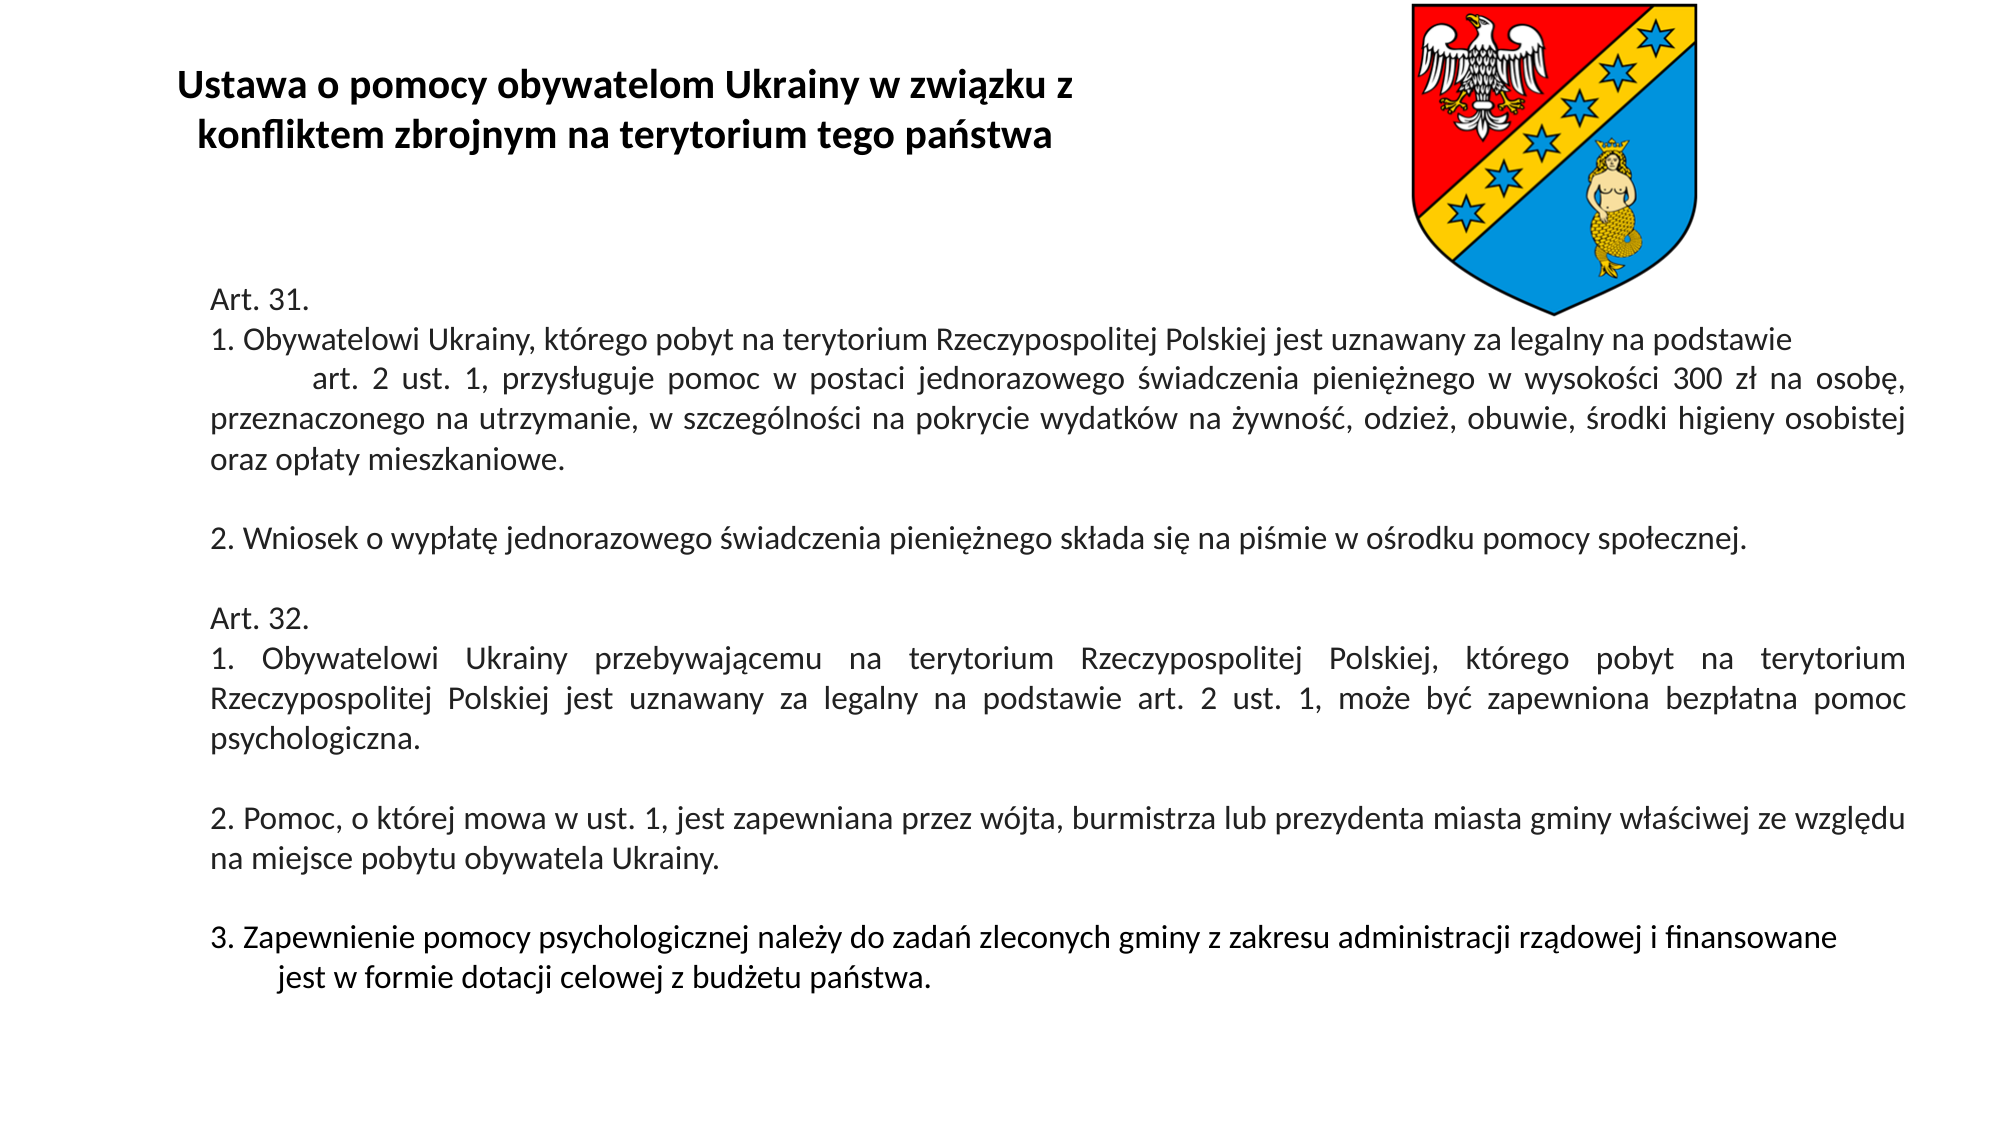

Ustawa o pomocy obywatelom Ukrainy w związku z konfliktem zbrojnym na terytorium tego państwa
Art. 31.
1. Obywatelowi Ukrainy, którego pobyt na terytorium Rzeczypospolitej Polskiej jest uznawany za legalny na podstawie art. 2 ust. 1, przysługuje pomoc w postaci jednorazowego świadczenia pieniężnego w wysokości 300 zł na osobę, przeznaczonego na utrzymanie, w szczególności na pokrycie wydatków na żywność, odzież, obuwie, środki higieny osobistej oraz opłaty mieszkaniowe.
2. Wniosek o wypłatę jednorazowego świadczenia pieniężnego składa się na piśmie w ośrodku pomocy społecznej.
Art. 32.
1. Obywatelowi Ukrainy przebywającemu na terytorium Rzeczypospolitej Polskiej, którego pobyt na terytorium Rzeczypospolitej Polskiej jest uznawany za legalny na podstawie art. 2 ust. 1, może być zapewniona bezpłatna pomoc psychologiczna.
2. Pomoc, o której mowa w ust. 1, jest zapewniana przez wójta, burmistrza lub prezydenta miasta gminy właściwej ze względu na miejsce pobytu obywatela Ukrainy.
3. Zapewnienie pomocy psychologicznej należy do zadań zleconych gminy z zakresu administracji rządowej i finansowane jest w formie dotacji celowej z budżetu państwa.